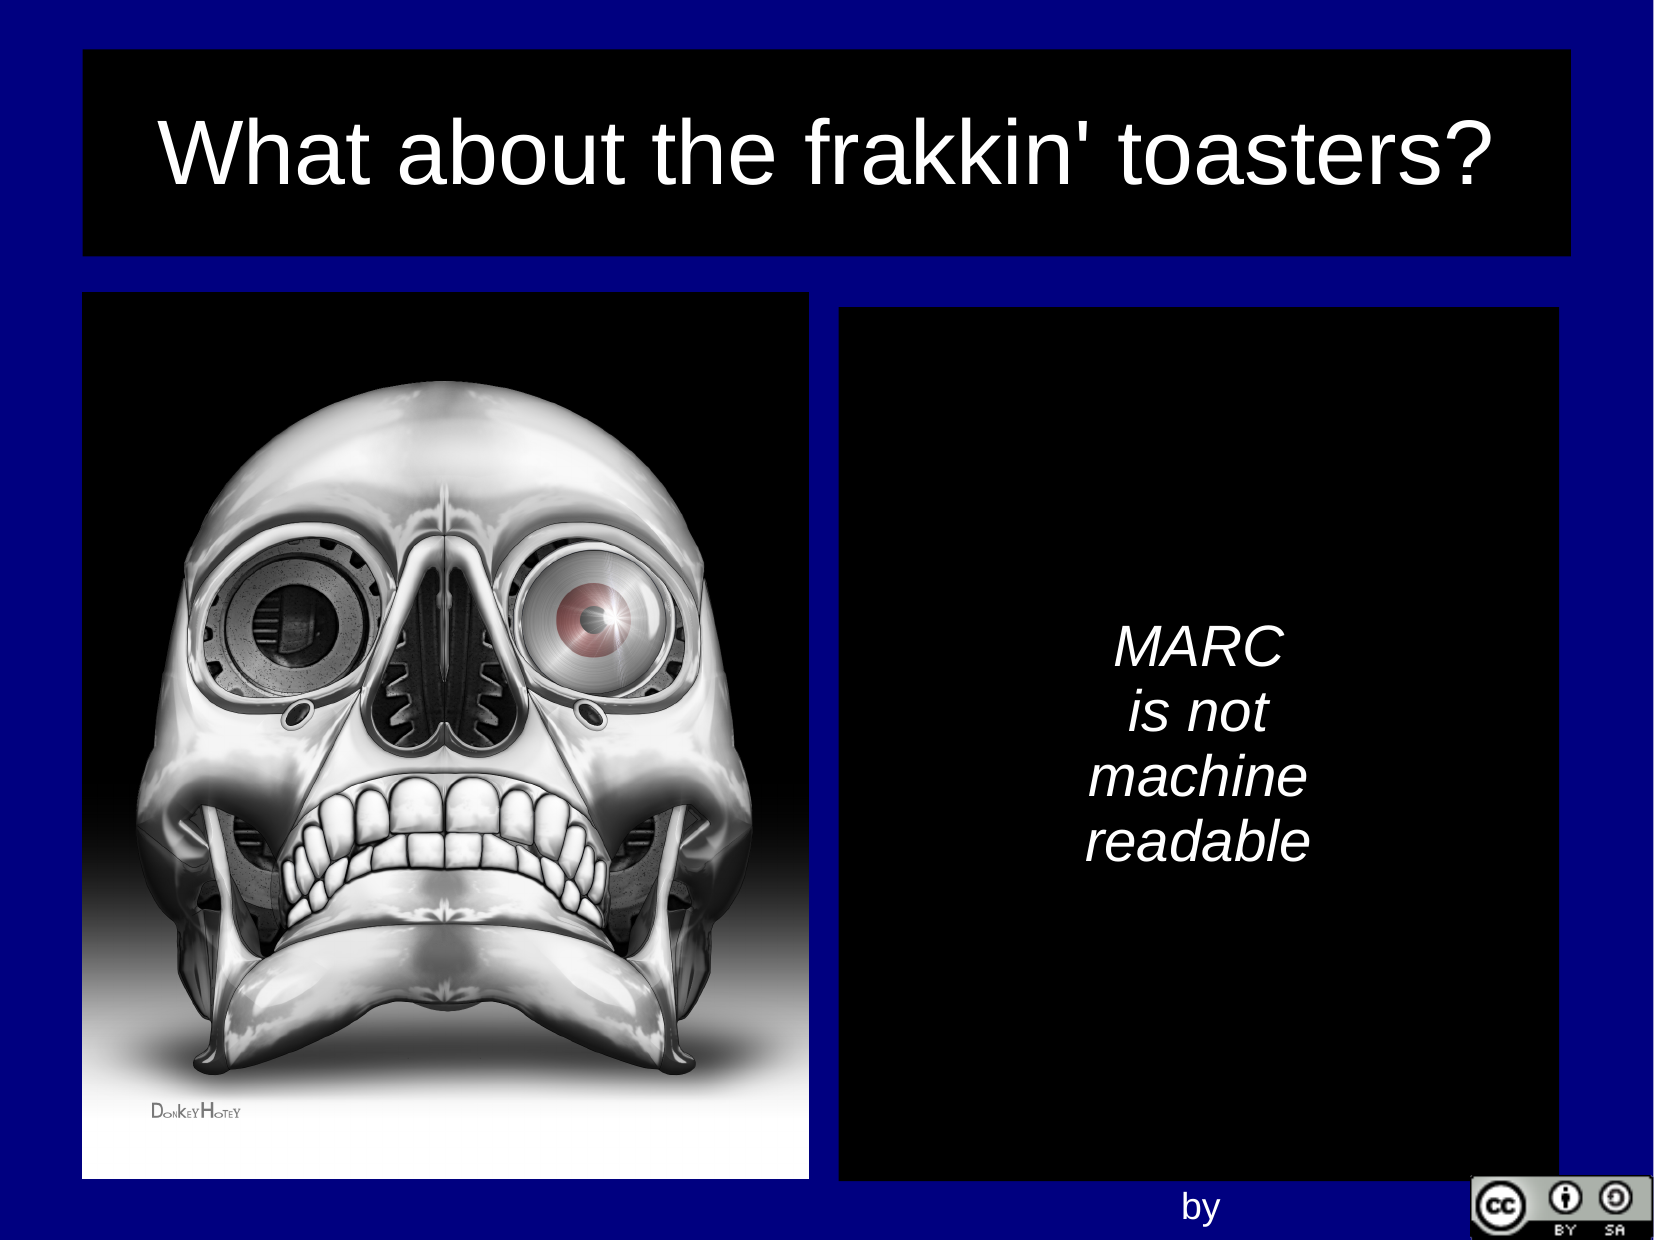

# What about the frakkin' toasters?
MARC
is not
machine
readable
Skull by DonkeyHotey